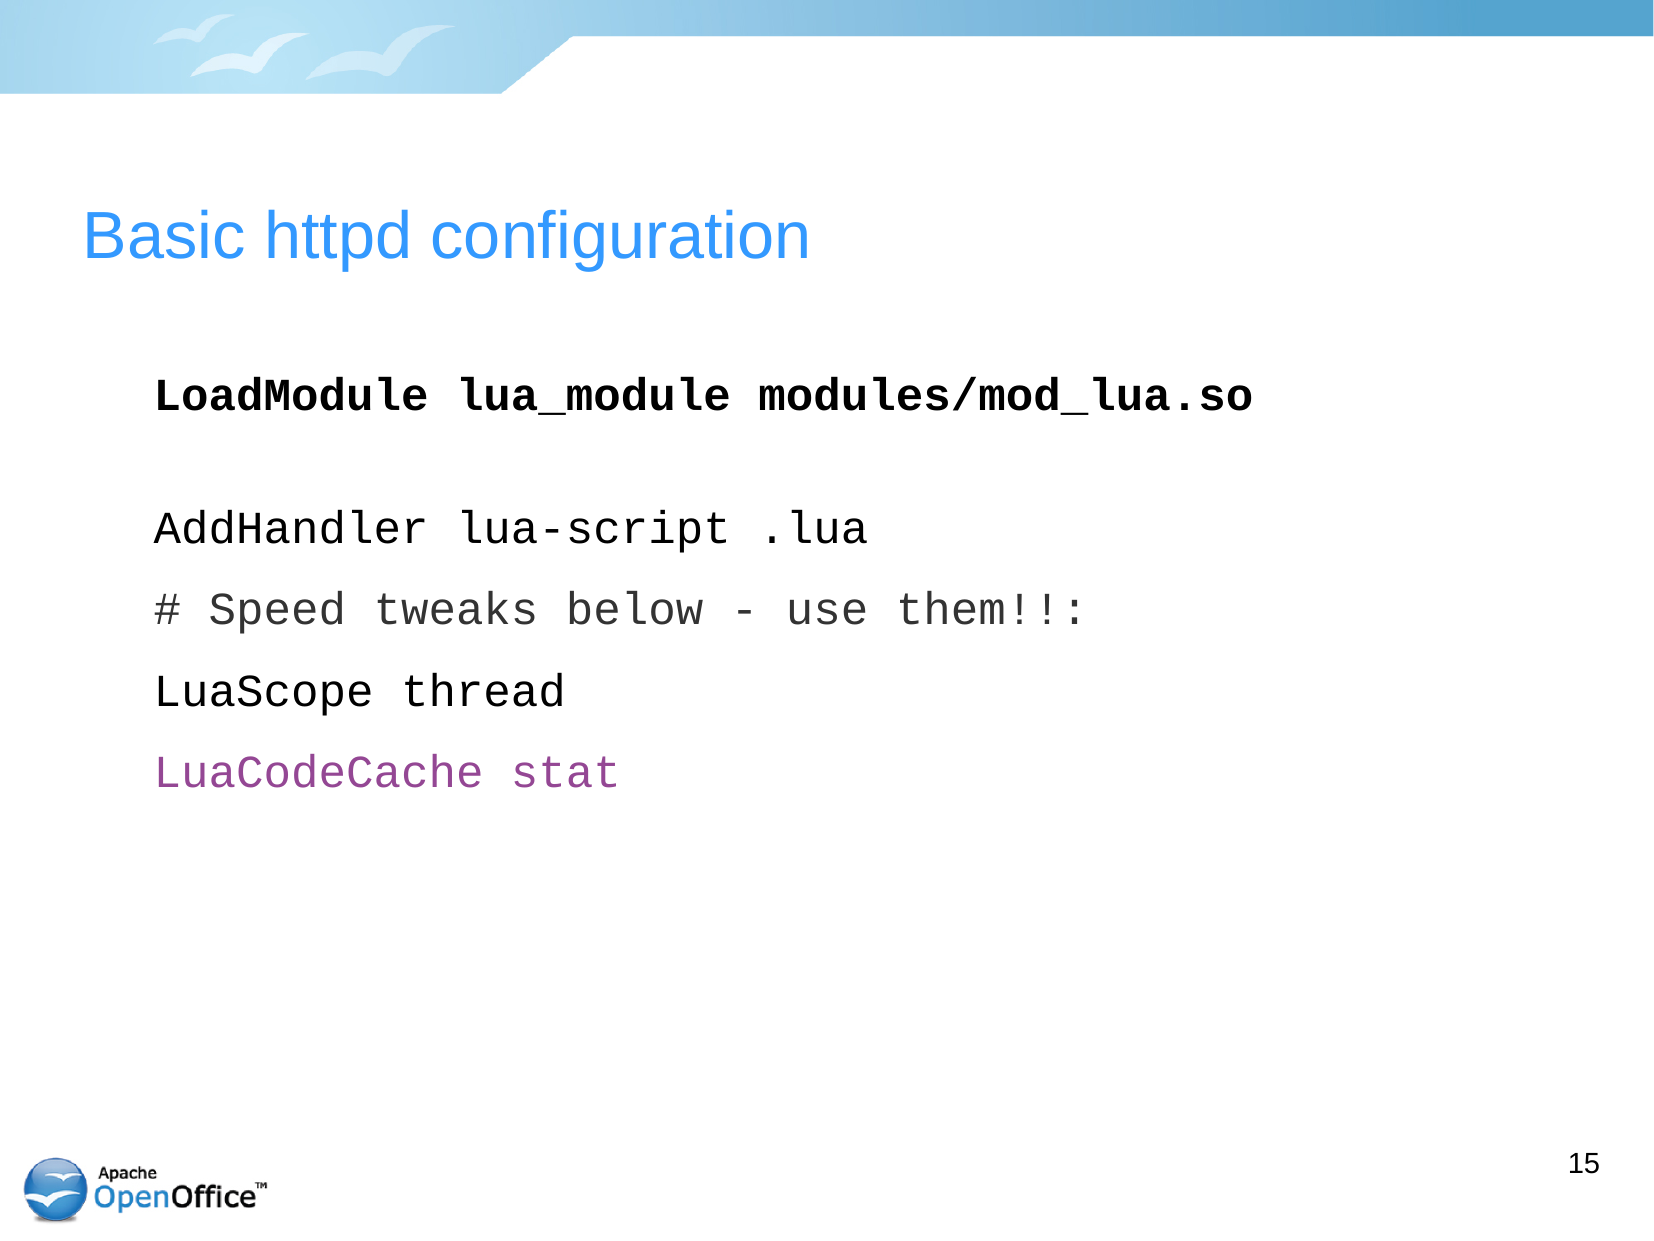

# Basic httpd configuration
LoadModule lua_module modules/mod_lua.so
AddHandler lua-script .lua
# Speed tweaks below - use them!!:
LuaScope thread
LuaCodeCache stat
15